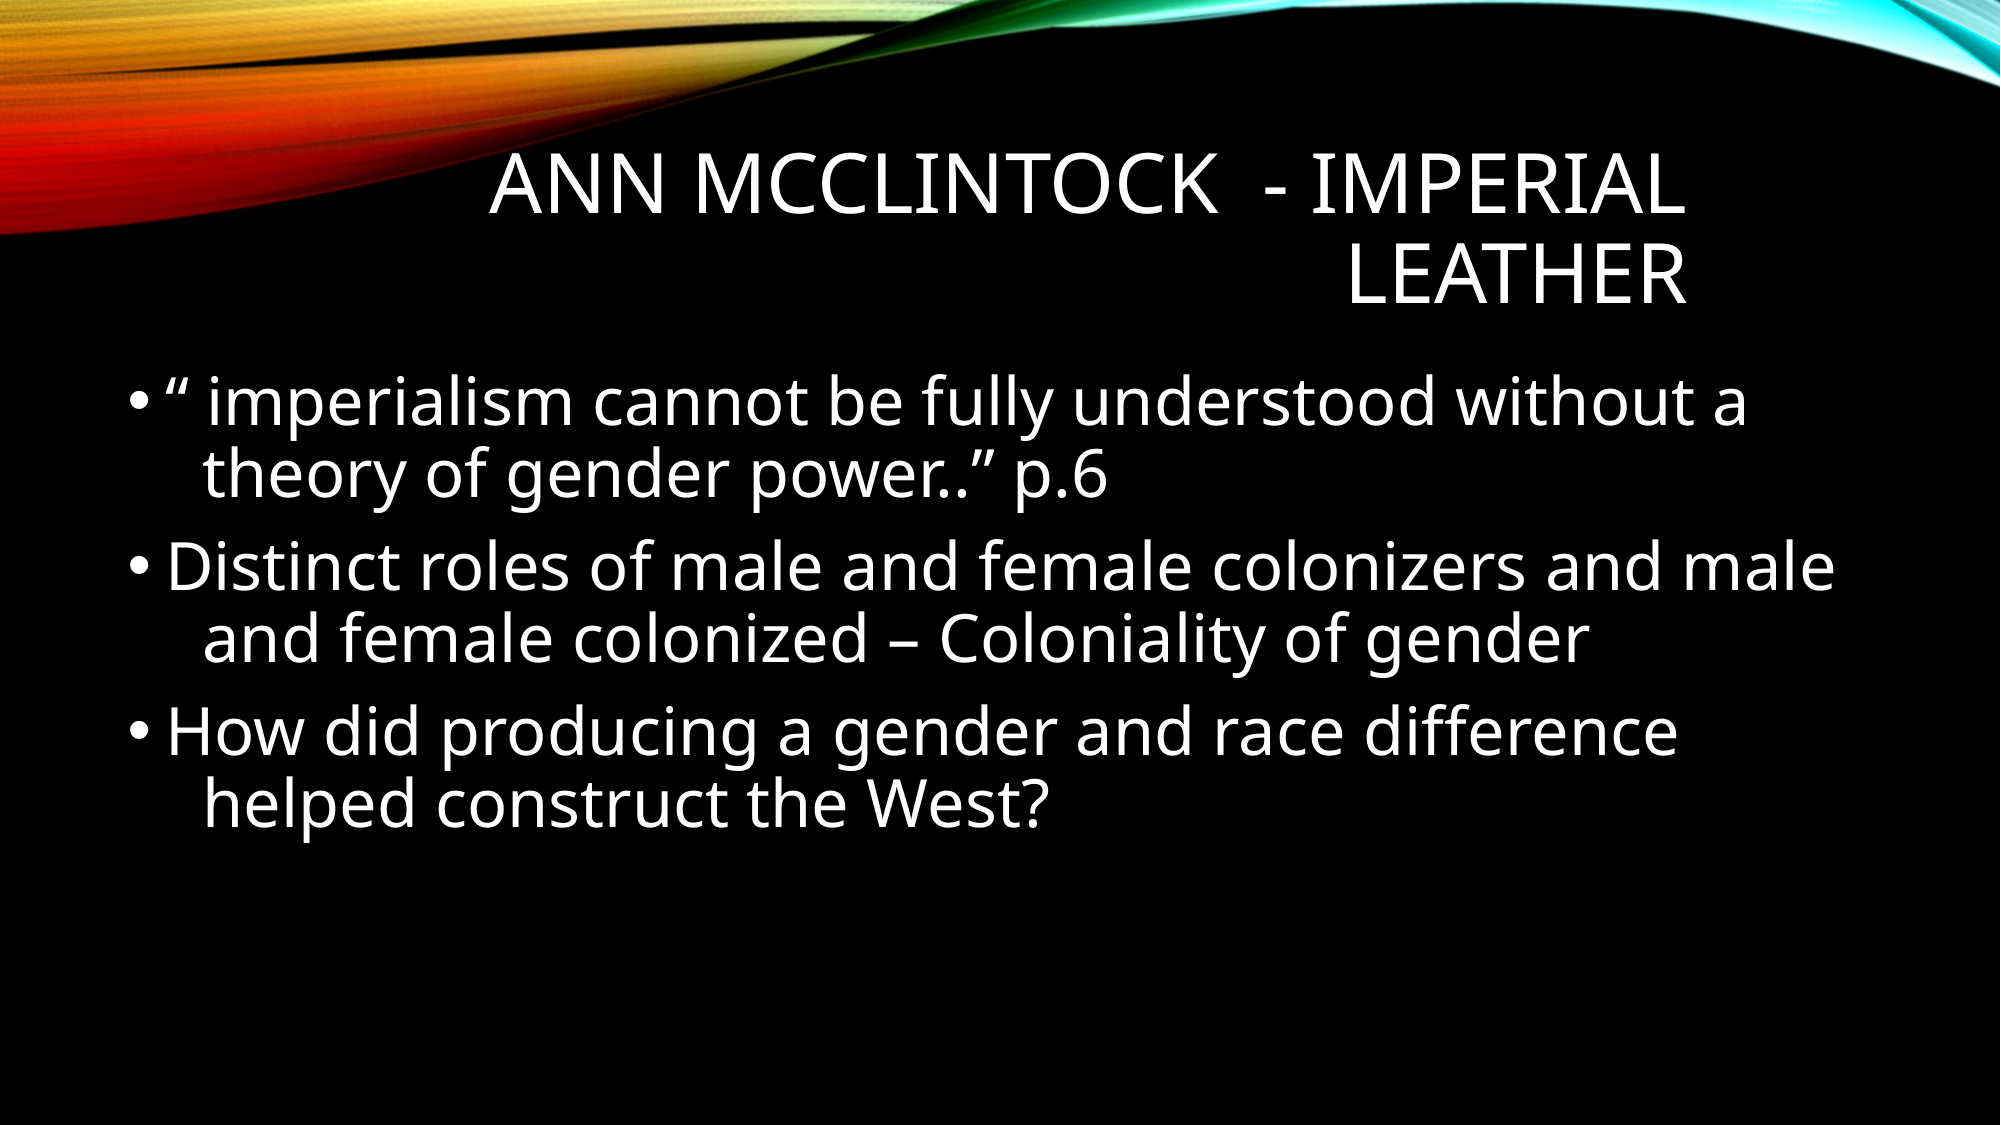

# Ann McClintock - Imperial Leather
“ imperialism cannot be fully understood without a theory of gender power..” p.6
Distinct roles of male and female colonizers and male and female colonized – Coloniality of gender
How did producing a gender and race difference helped construct the West?